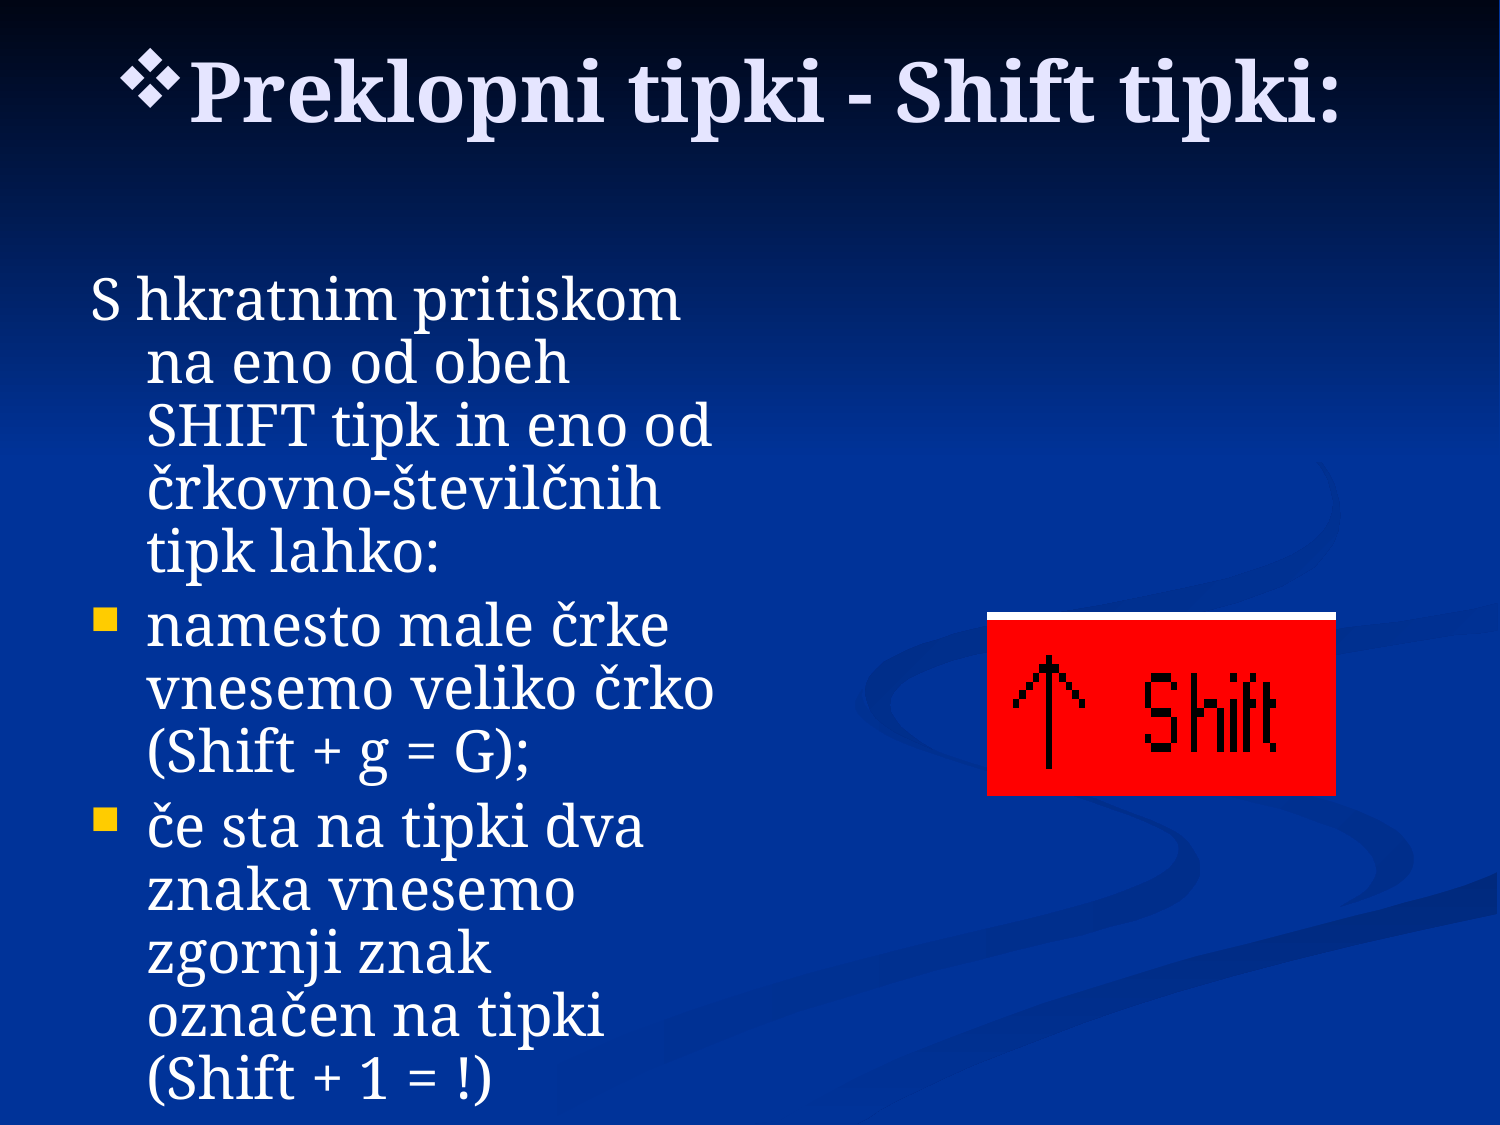

# Preklopni tipki - Shift tipki:
S hkratnim pritiskom na eno od obeh SHIFT tipk in eno od črkovno-številčnih tipk lahko:
namesto male črke vnesemo veliko črko (Shift + g = G);
če sta na tipki dva znaka vnesemo zgornji znak označen na tipki (Shift + 1 = !)